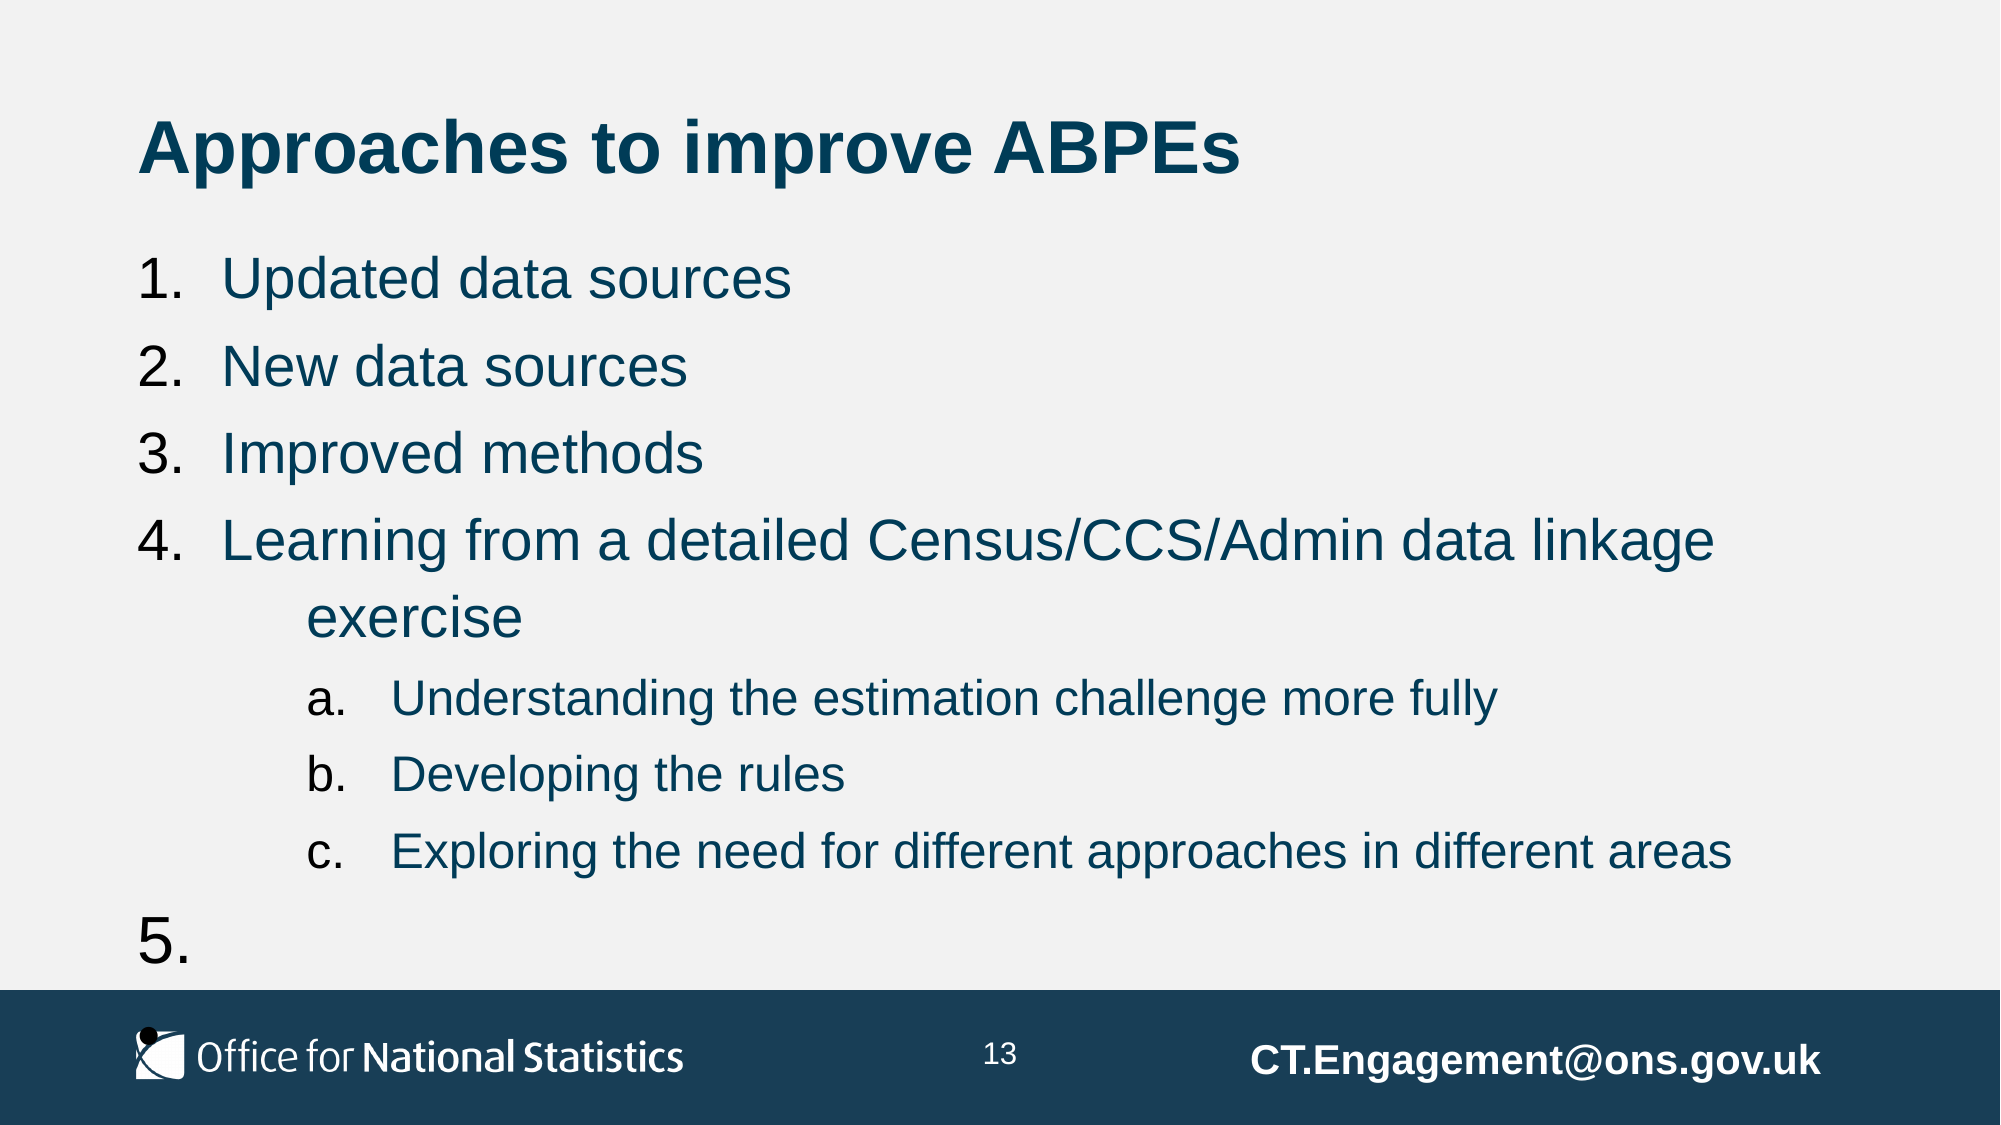

# Approaches to improve ABPEs
Updated data sources
New data sources
Improved methods
Learning from a detailed Census/CCS/Admin data linkage exercise
Understanding the estimation challenge more fully
Developing the rules
Exploring the need for different approaches in different areas
CT.Engagement@ons.gov.uk